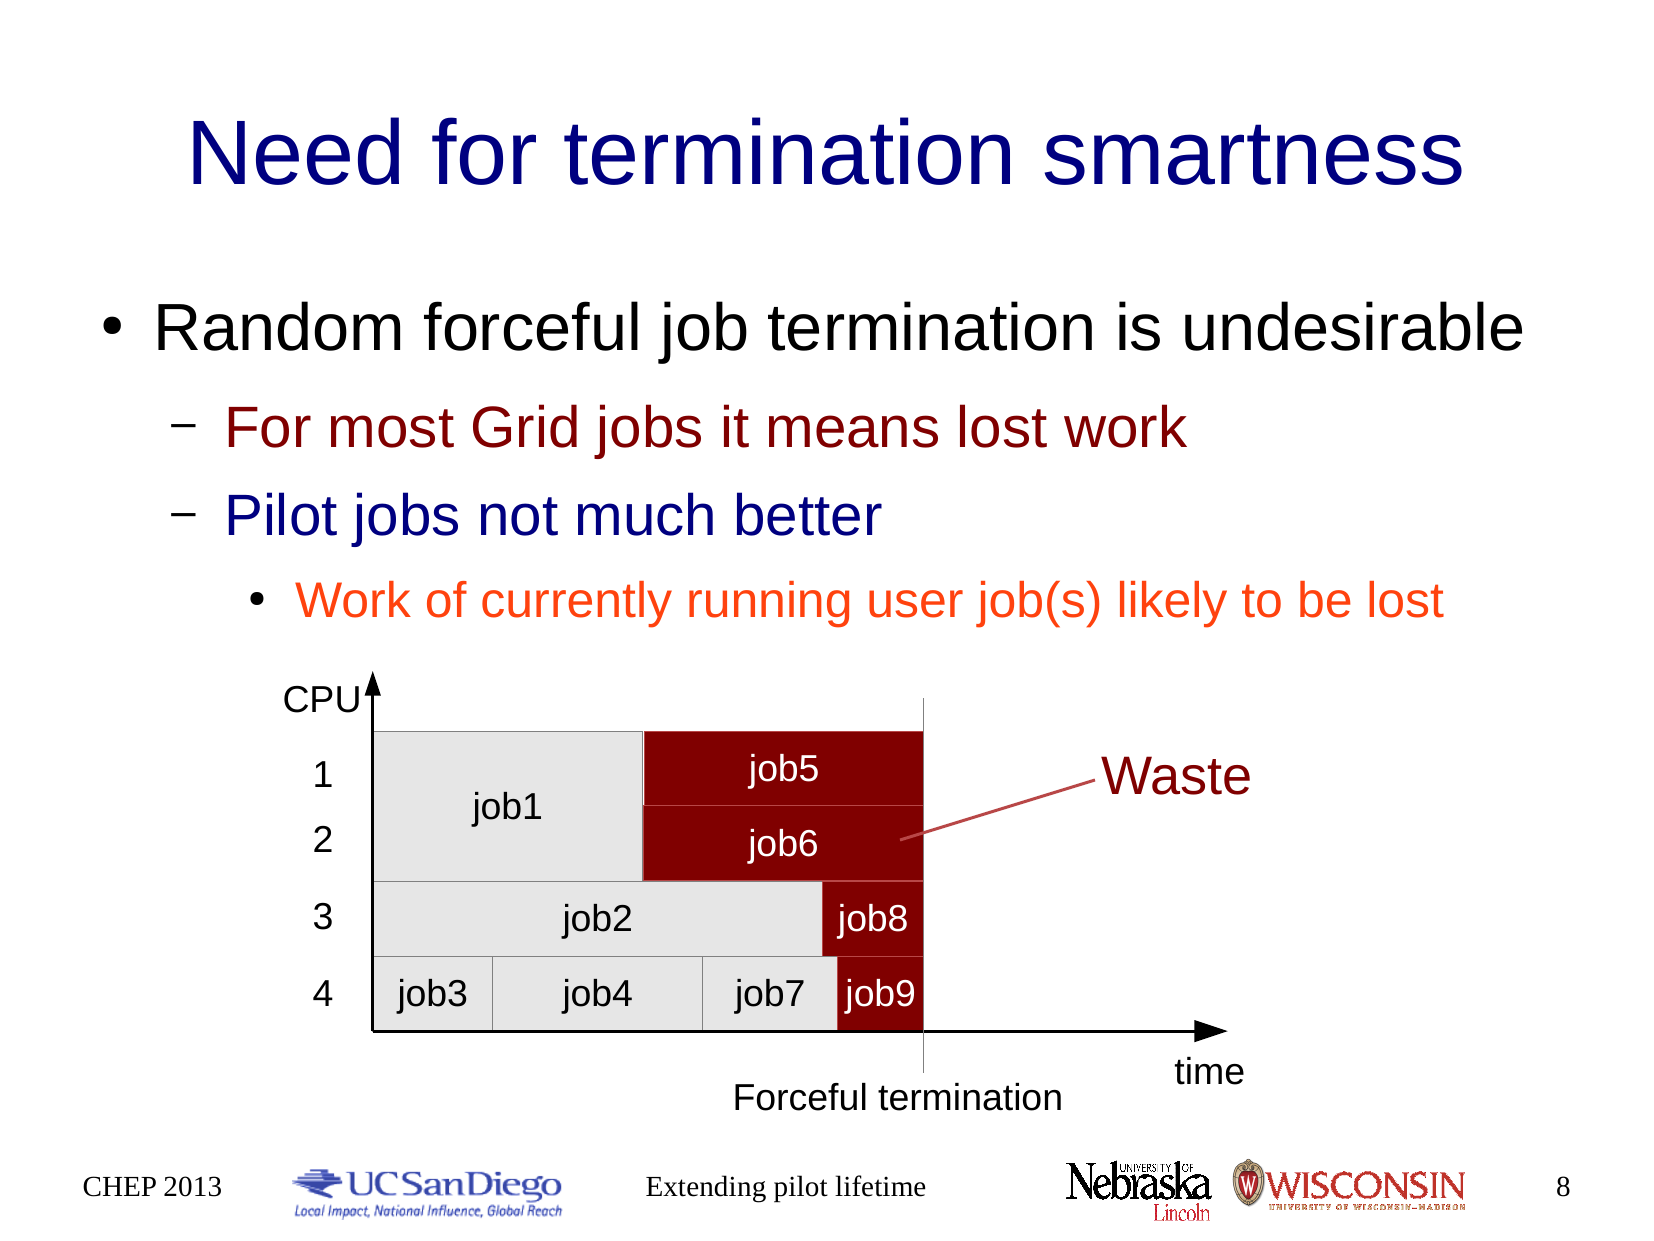

# Need for termination smartness
Random forceful job termination is undesirable
For most Grid jobs it means lost work
Pilot jobs not much better
Work of currently running user job(s) likely to be lost
CPU
job1
job5
Waste
1
job6
2
WASTE
job2
job8
3
job3
job4
job7
job9
4
time
Forceful termination
CHEP 2013
Extending pilot lifetime
8